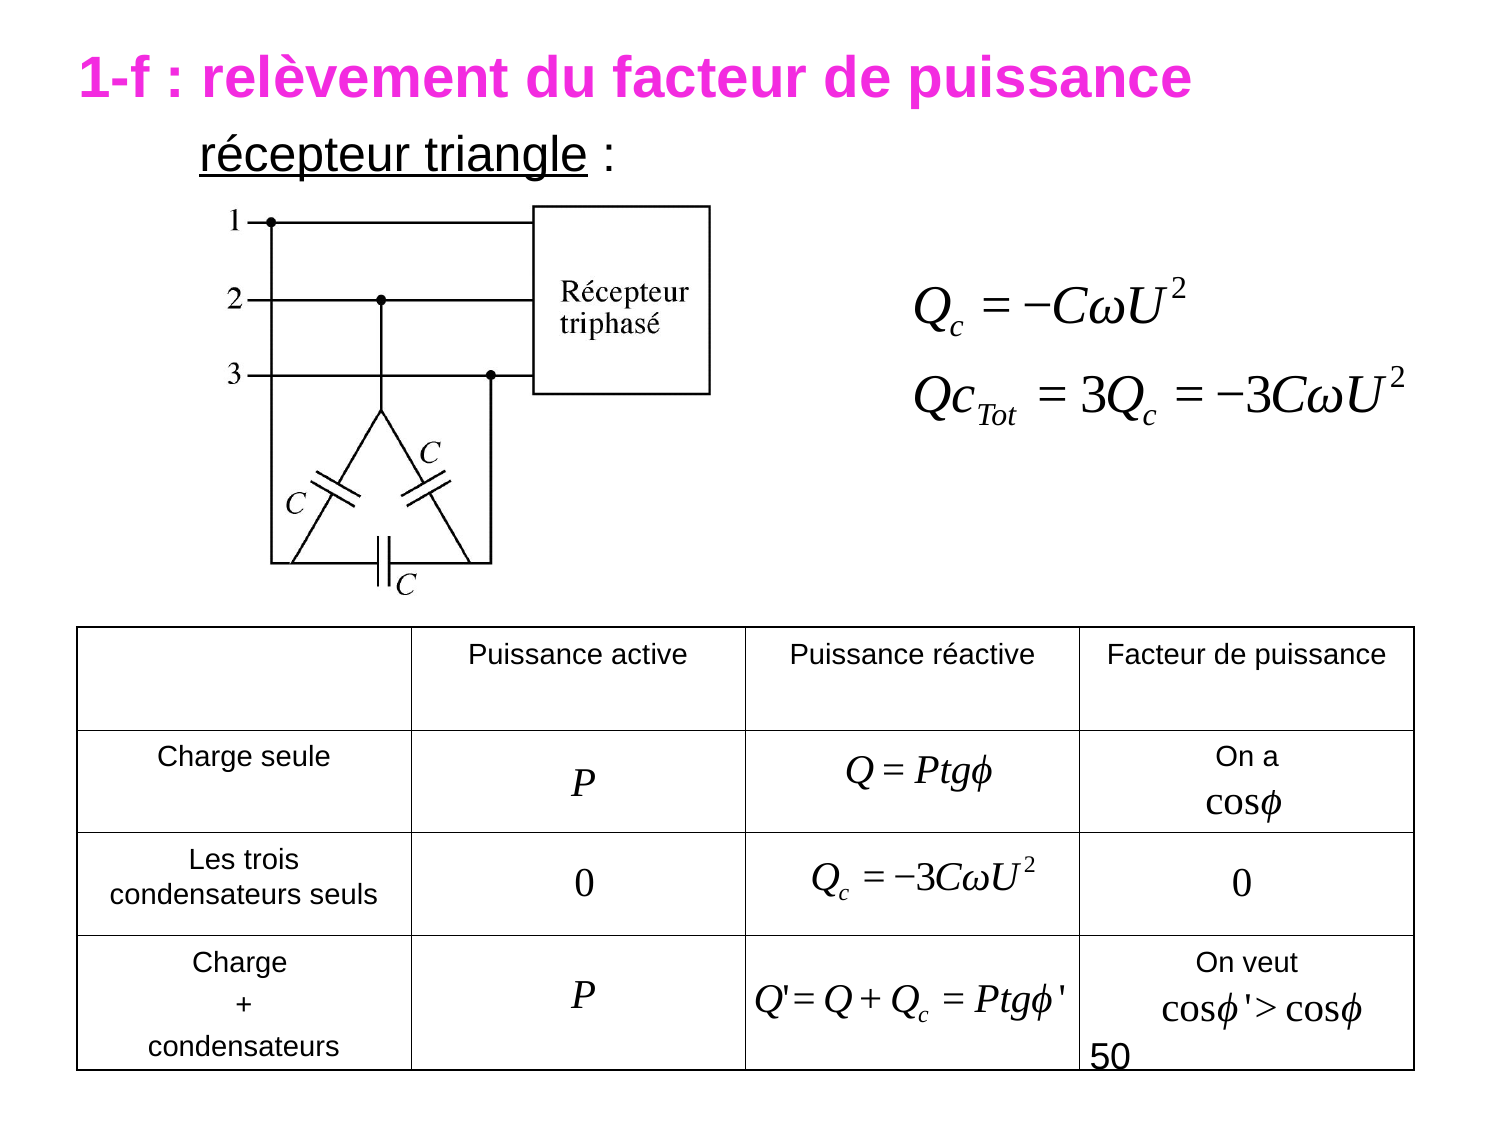

1-f : relèvement du facteur de puissance
récepteur triangle :
| | Puissance active | Puissance réactive | Facteur de puissance |
| --- | --- | --- | --- |
| Charge seule | | | On a |
| Les trois condensateurs seuls | | | |
| Charge + condensateurs | | | On veut |
50